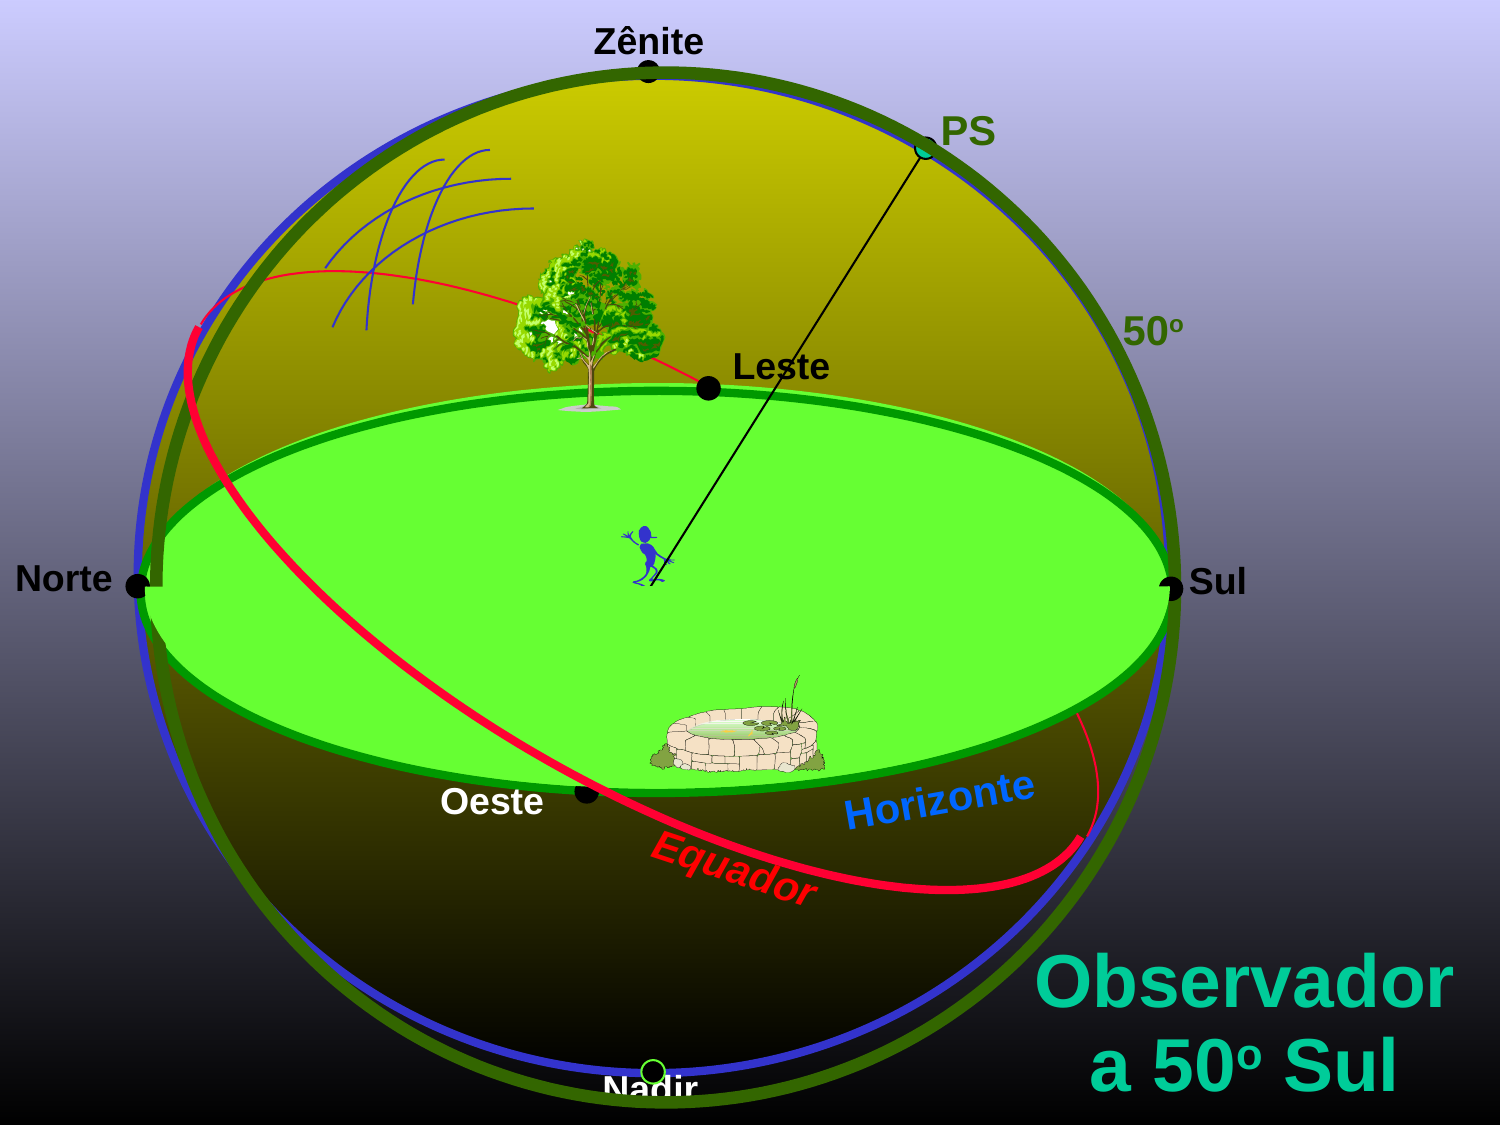

Zênite
50o
PS
Equador
Leste
Norte
Sul
Horizonte
Oeste
# Observador a 50o Sul
Nadir